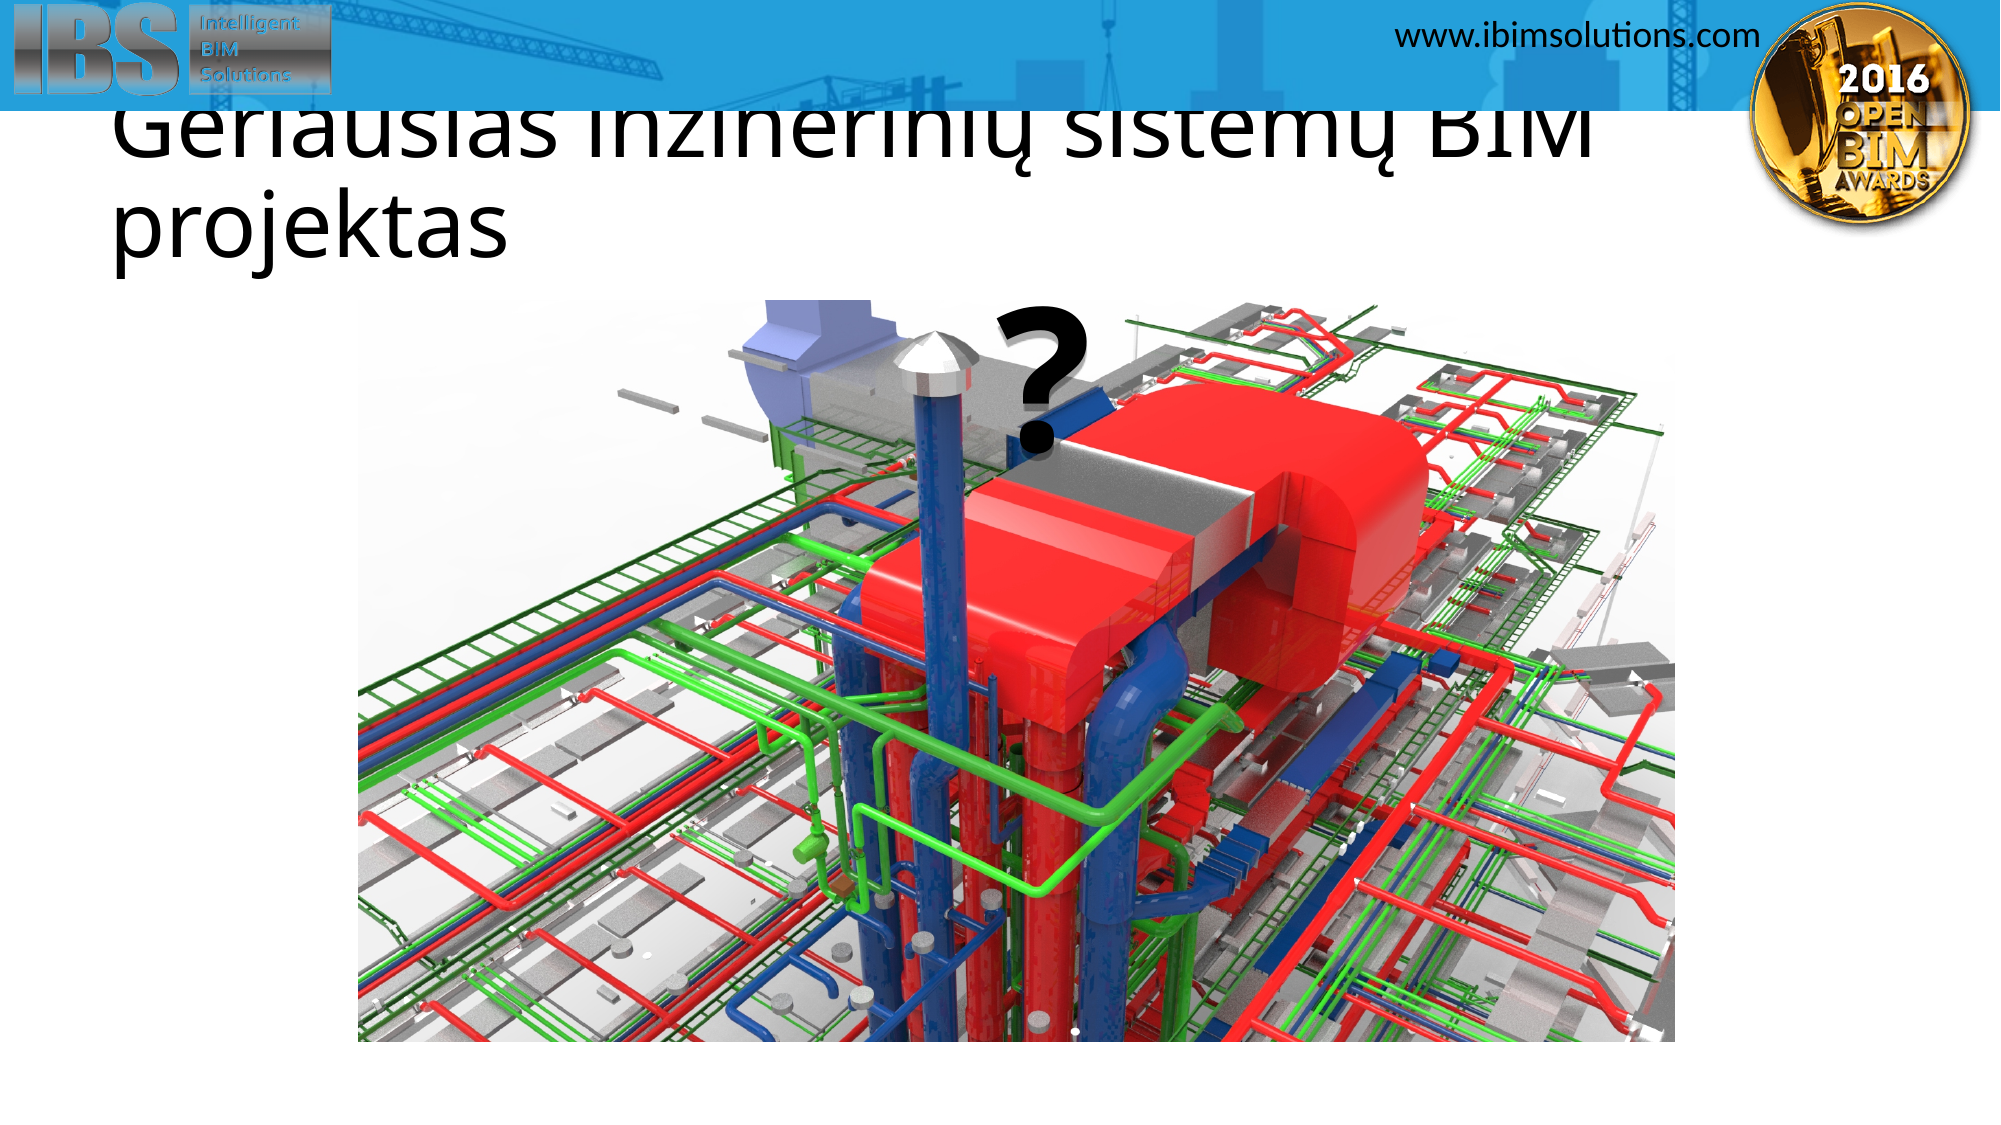

www.ibimsolutions.com
# Geriausias inžinerinių sistemų BIM projektas
?